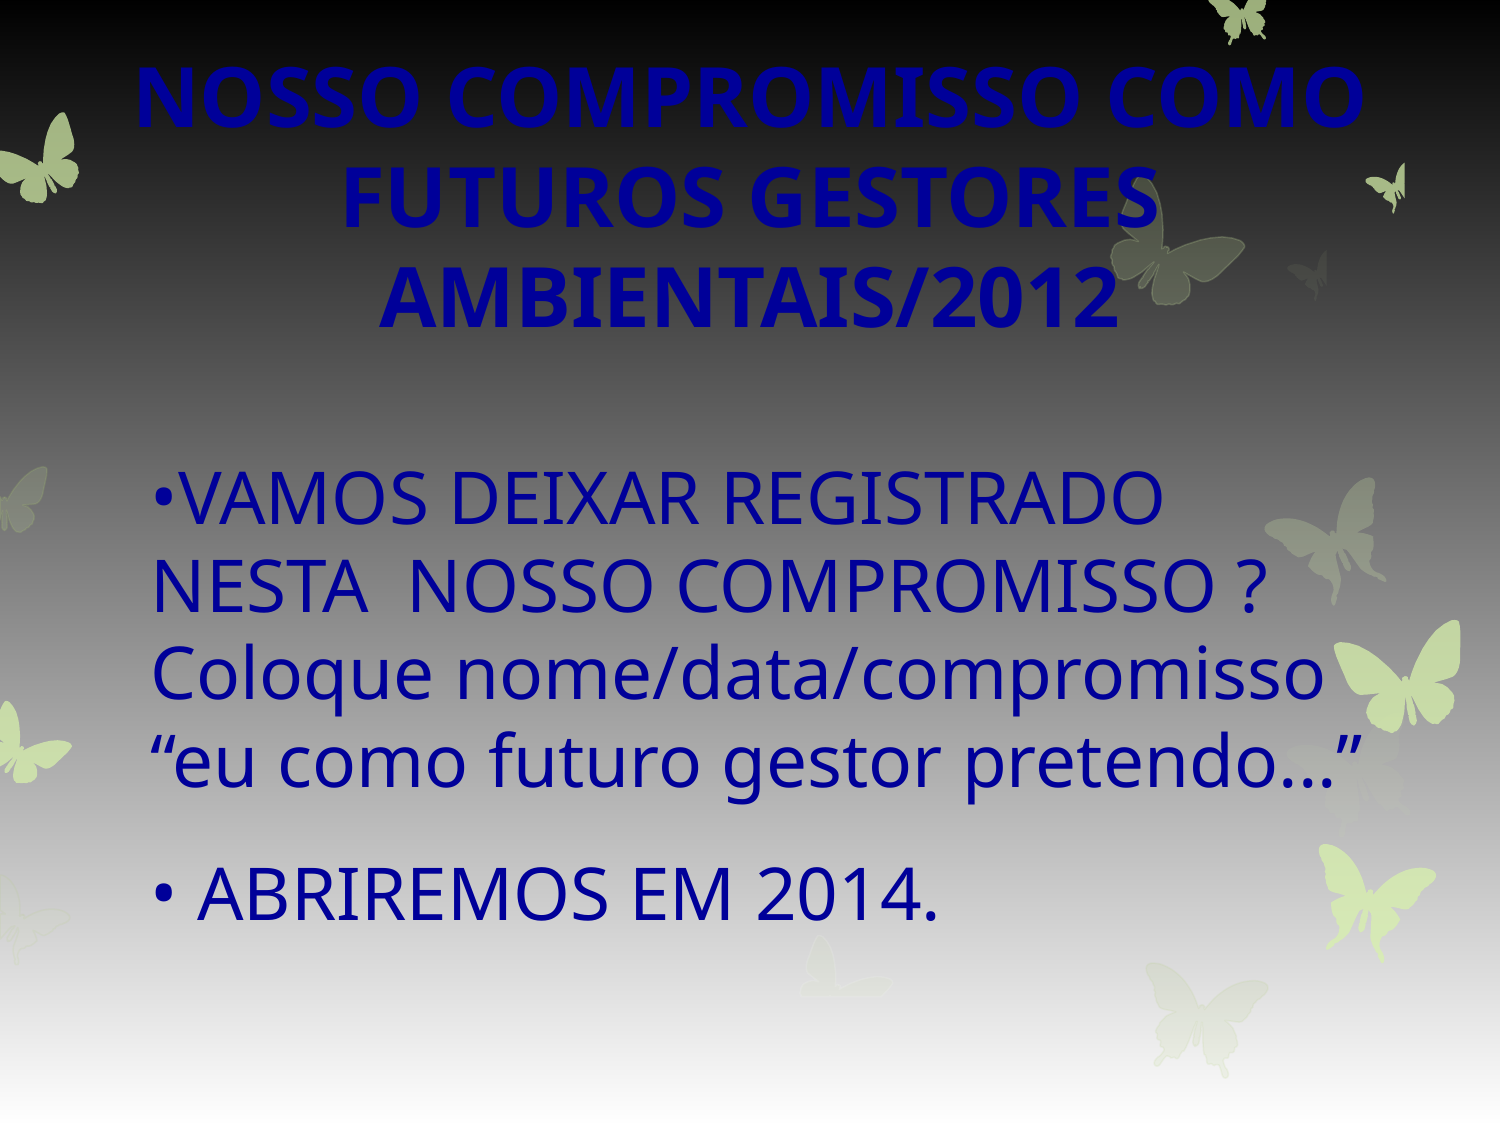

NOSSO COMPROMISSO COMO FUTUROS GESTORES AMBIENTAIS/2012
VAMOS DEIXAR REGISTRADO NESTA NOSSO COMPROMISSO ? Coloque nome/data/compromisso “eu como futuro gestor pretendo...”
 ABRIREMOS EM 2014.